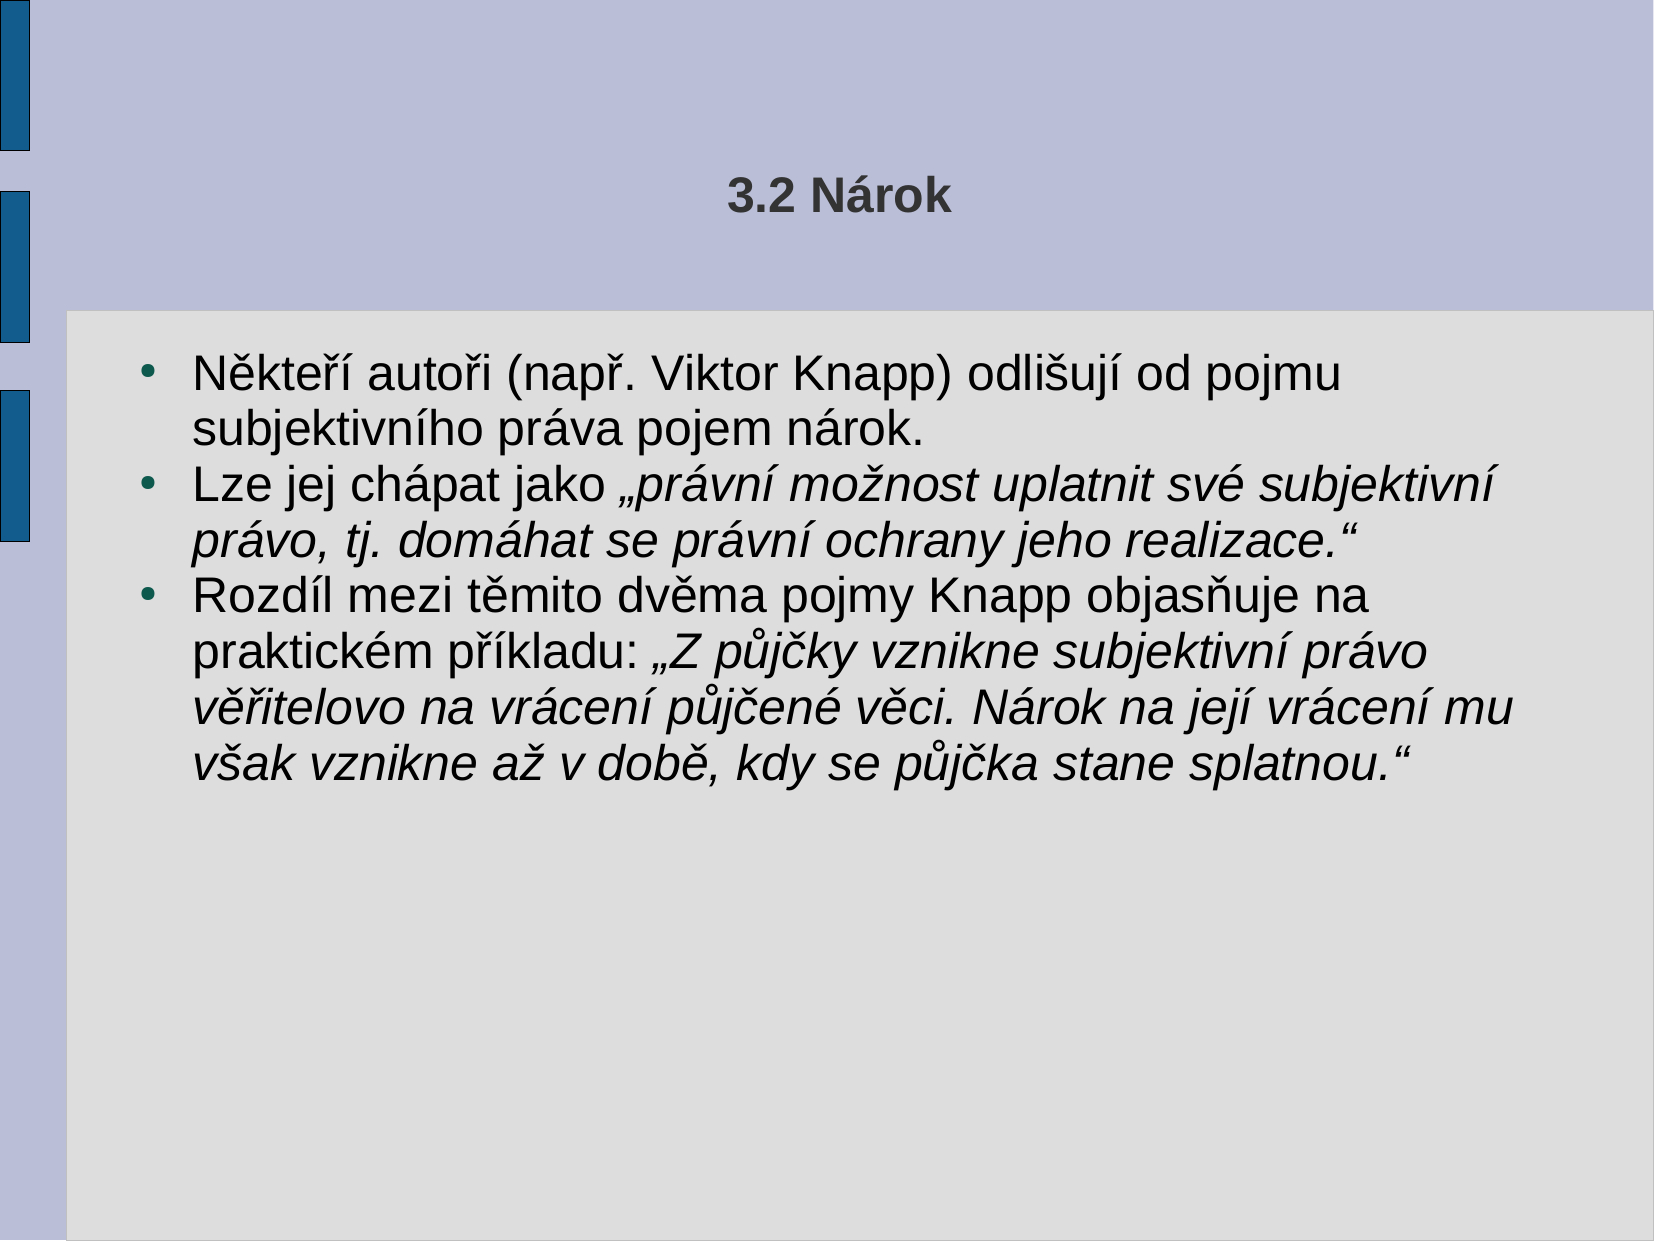

# 3.2 Nárok
Někteří autoři (např. Viktor Knapp) odlišují od pojmu subjektivního práva pojem nárok.
Lze jej chápat jako „právní možnost uplatnit své subjektivní právo, tj. domáhat se právní ochrany jeho realizace.“
Rozdíl mezi těmito dvěma pojmy Knapp objasňuje na praktickém příkladu: „Z půjčky vznikne subjektivní právo věřitelovo na vrácení půjčené věci. Nárok na její vrácení mu však vznikne až v době, kdy se půjčka stane splatnou.“